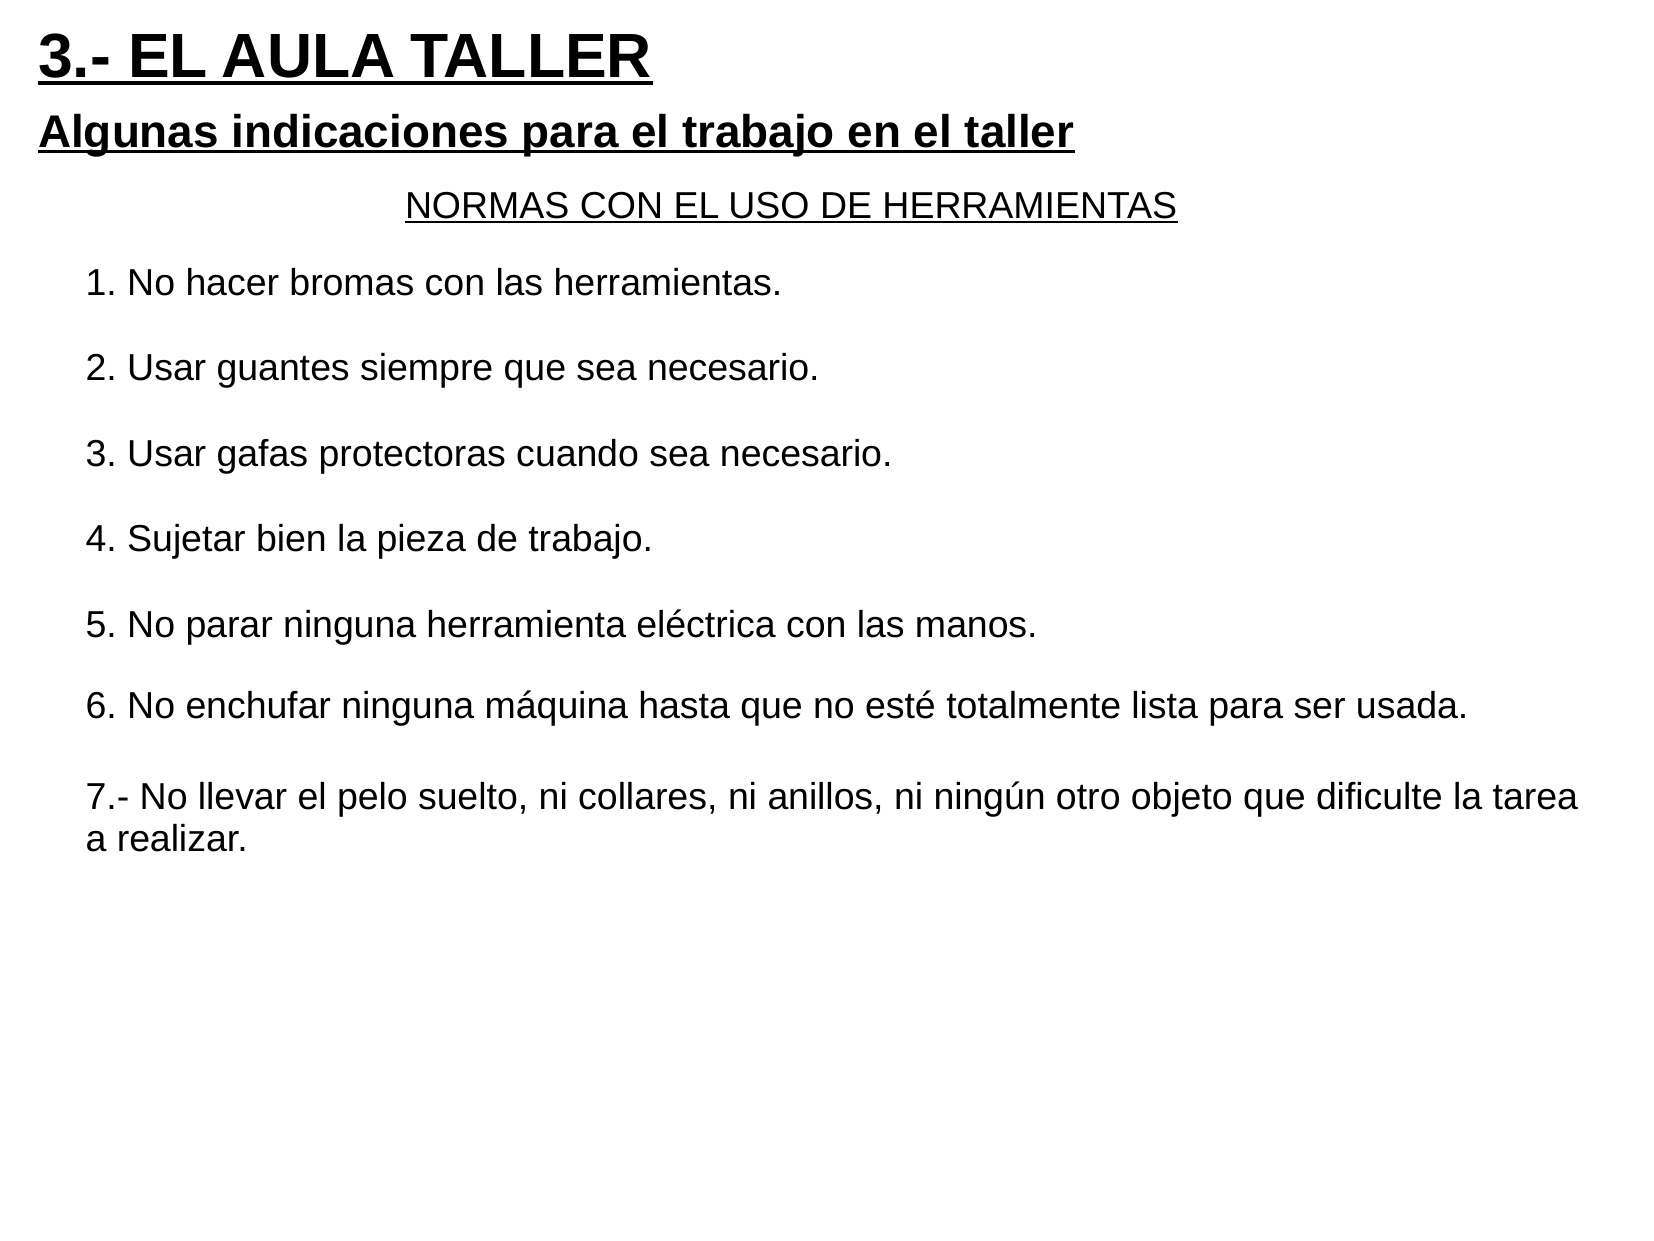

3.- EL AULA TALLER
Algunas indicaciones para el trabajo en el taller
NORMAS CON EL USO DE HERRAMIENTAS
1. No hacer bromas con las herramientas.
2. Usar guantes siempre que sea necesario.
3. Usar gafas protectoras cuando sea necesario.
4. Sujetar bien la pieza de trabajo.
5. No parar ninguna herramienta eléctrica con las manos.
6. No enchufar ninguna máquina hasta que no esté totalmente lista para ser usada.
7.- No llevar el pelo suelto, ni collares, ni anillos, ni ningún otro objeto que dificulte la tarea a realizar.